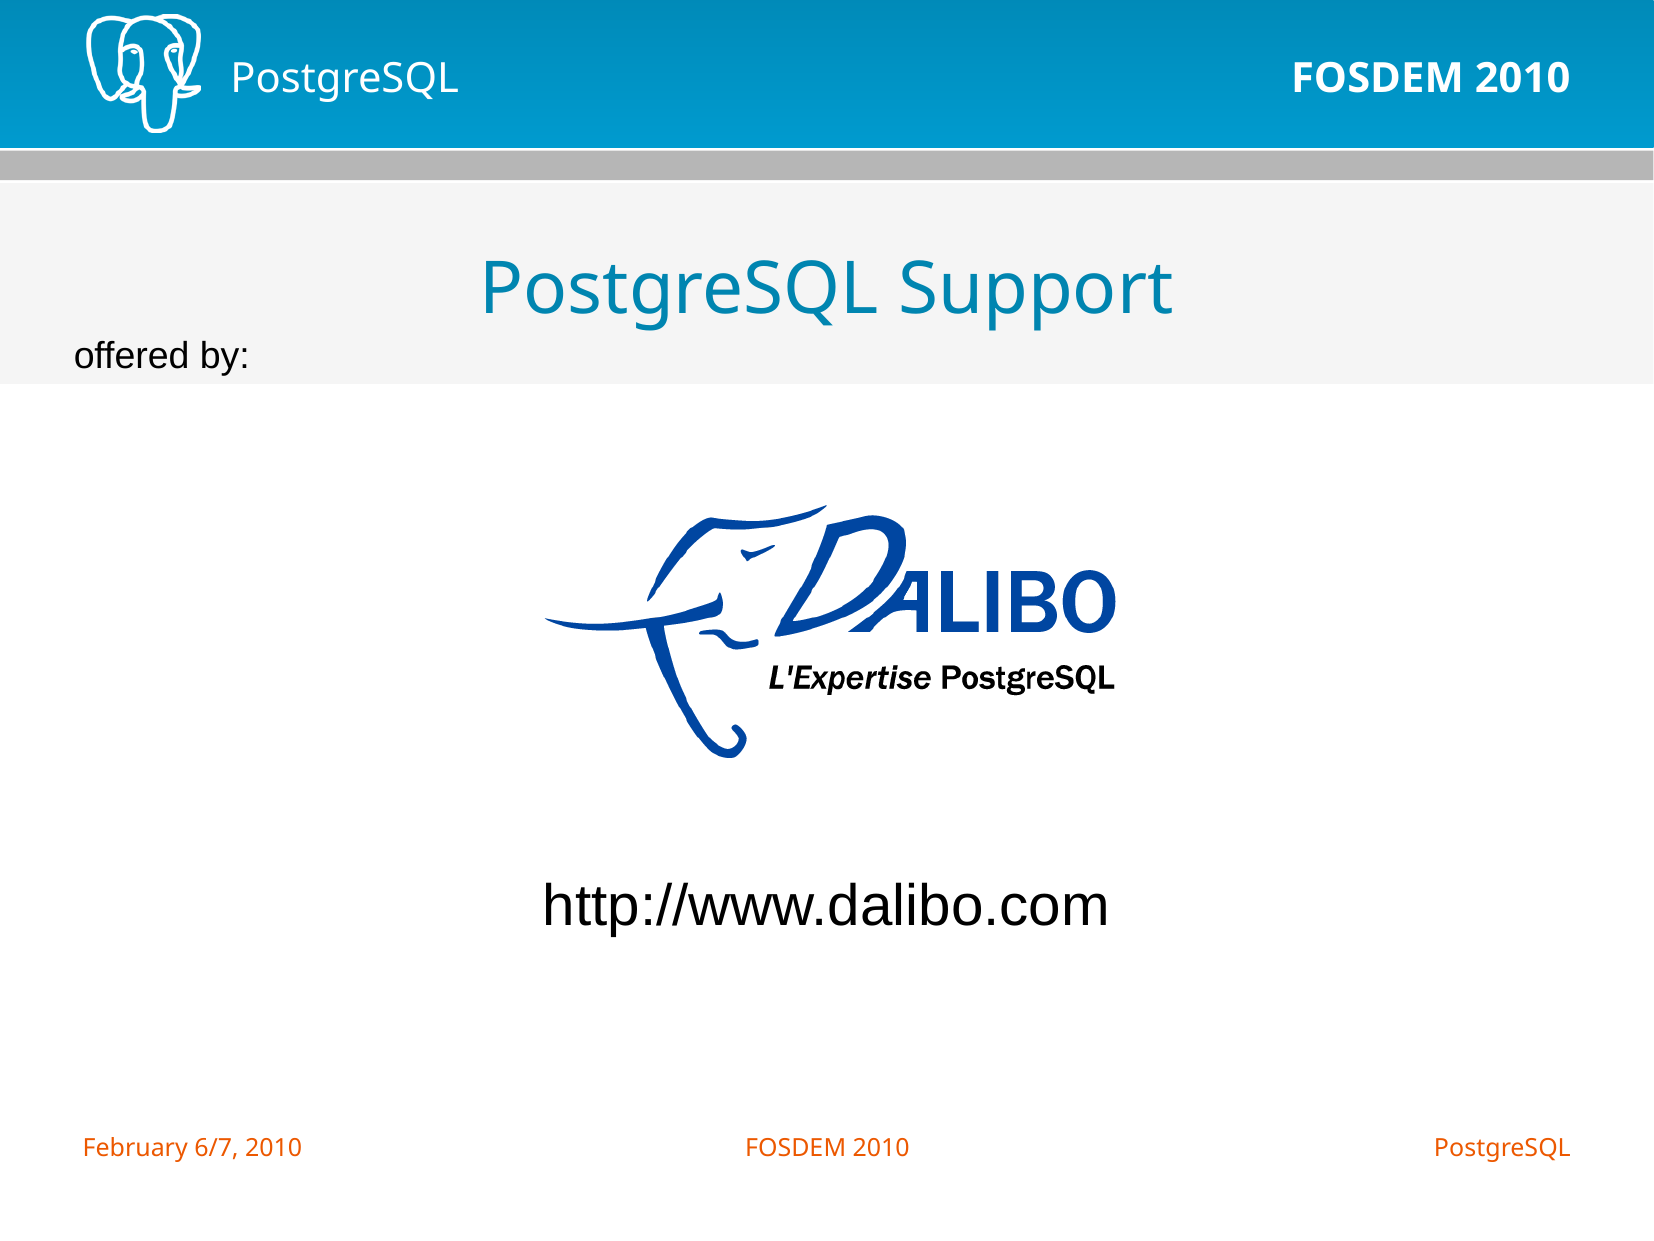

# PostgreSQL Support
offered by:
http://www.dalibo.com
14